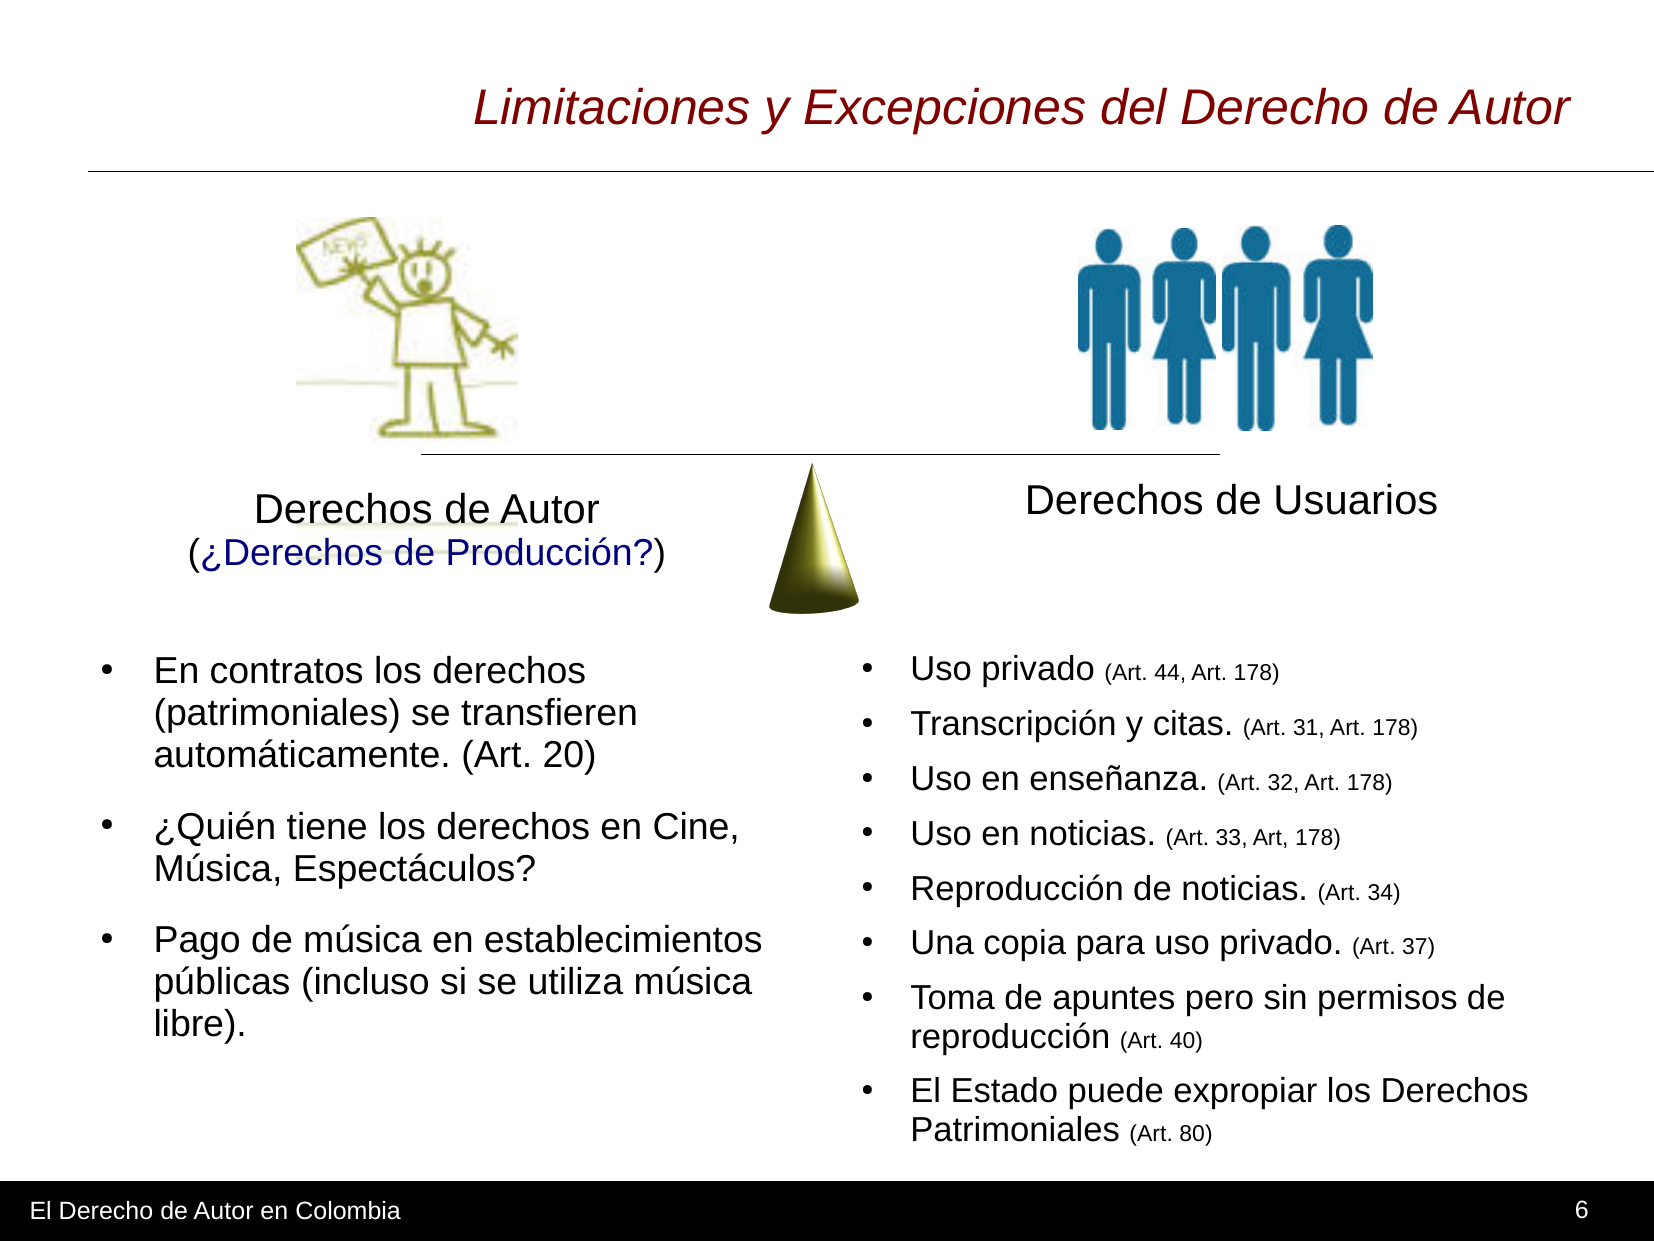

# Limitaciones y Excepciones del Derecho de Autor
Derechos de Usuarios
Derechos de Autor
(¿Derechos de Producción?)
En contratos los derechos (patrimoniales) se transfieren automáticamente. (Art. 20)
¿Quién tiene los derechos en Cine, Música, Espectáculos?
Pago de música en establecimientos públicas (incluso si se utiliza música libre).
Uso privado (Art. 44, Art. 178)
Transcripción y citas. (Art. 31, Art. 178)
Uso en enseñanza. (Art. 32, Art. 178)
Uso en noticias. (Art. 33, Art, 178)
Reproducción de noticias. (Art. 34)
Una copia para uso privado. (Art. 37)
Toma de apuntes pero sin permisos de reproducción (Art. 40)
El Estado puede expropiar los Derechos Patrimoniales (Art. 80)
6